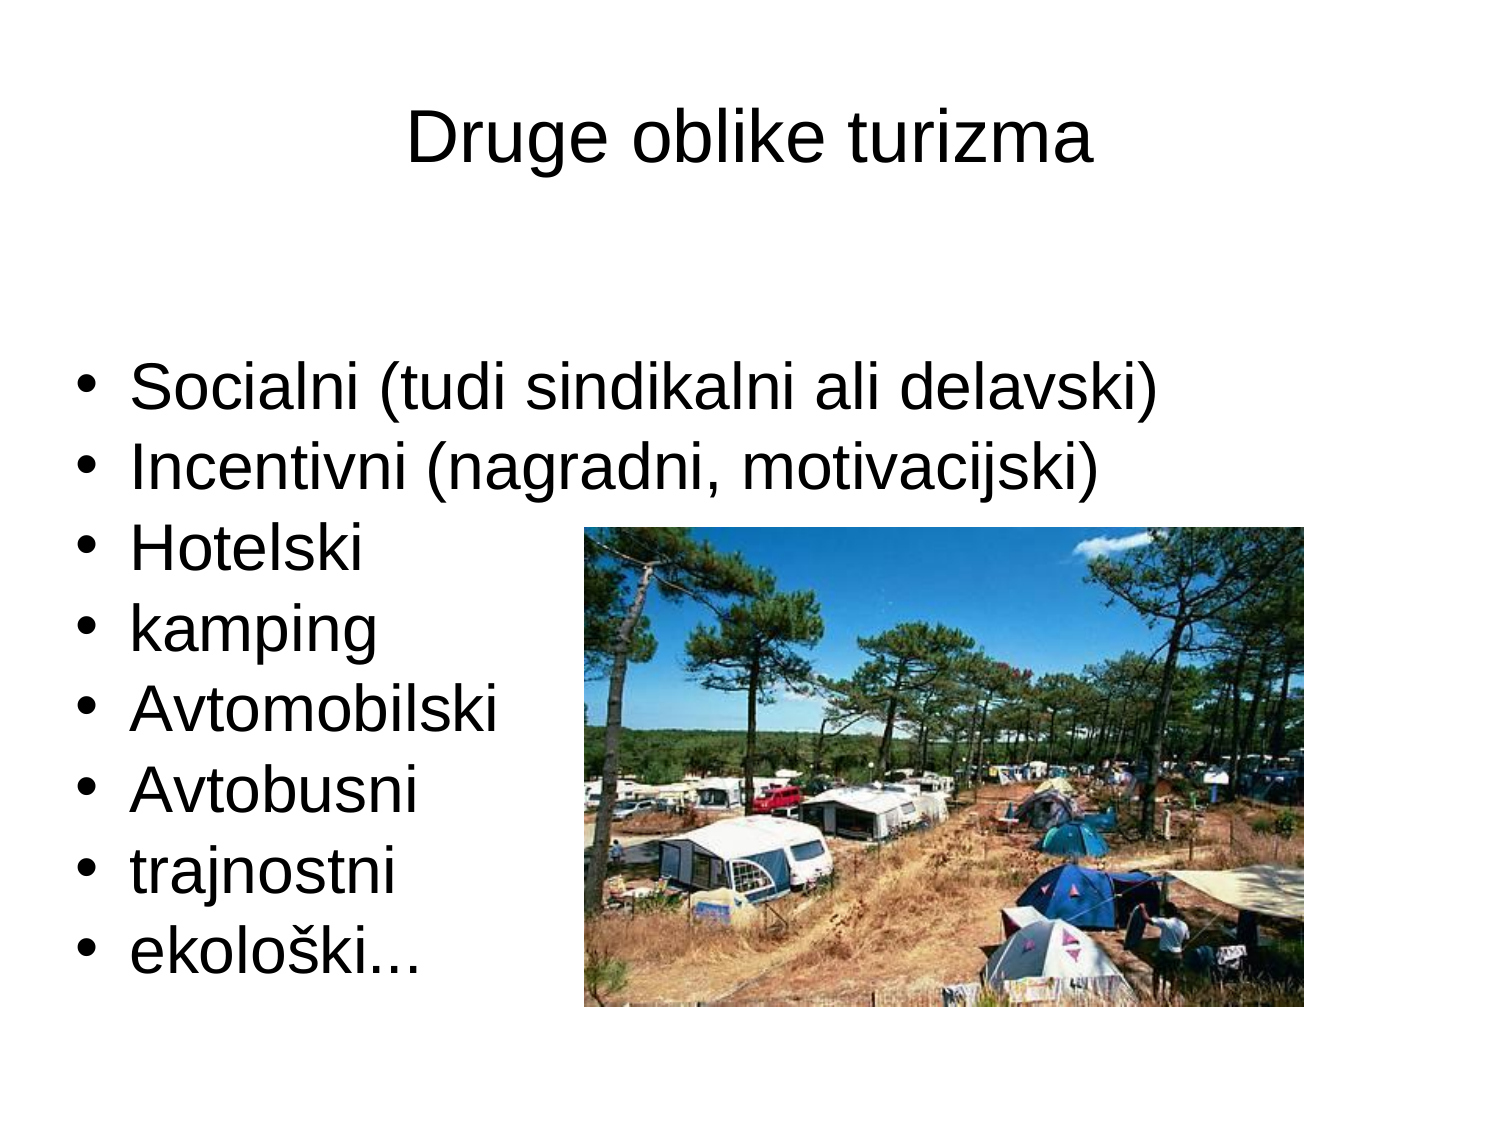

# Druge oblike turizma
Socialni (tudi sindikalni ali delavski)
Incentivni (nagradni, motivacijski)
Hotelski
kamping
Avtomobilski
Avtobusni
trajnostni
ekološki...